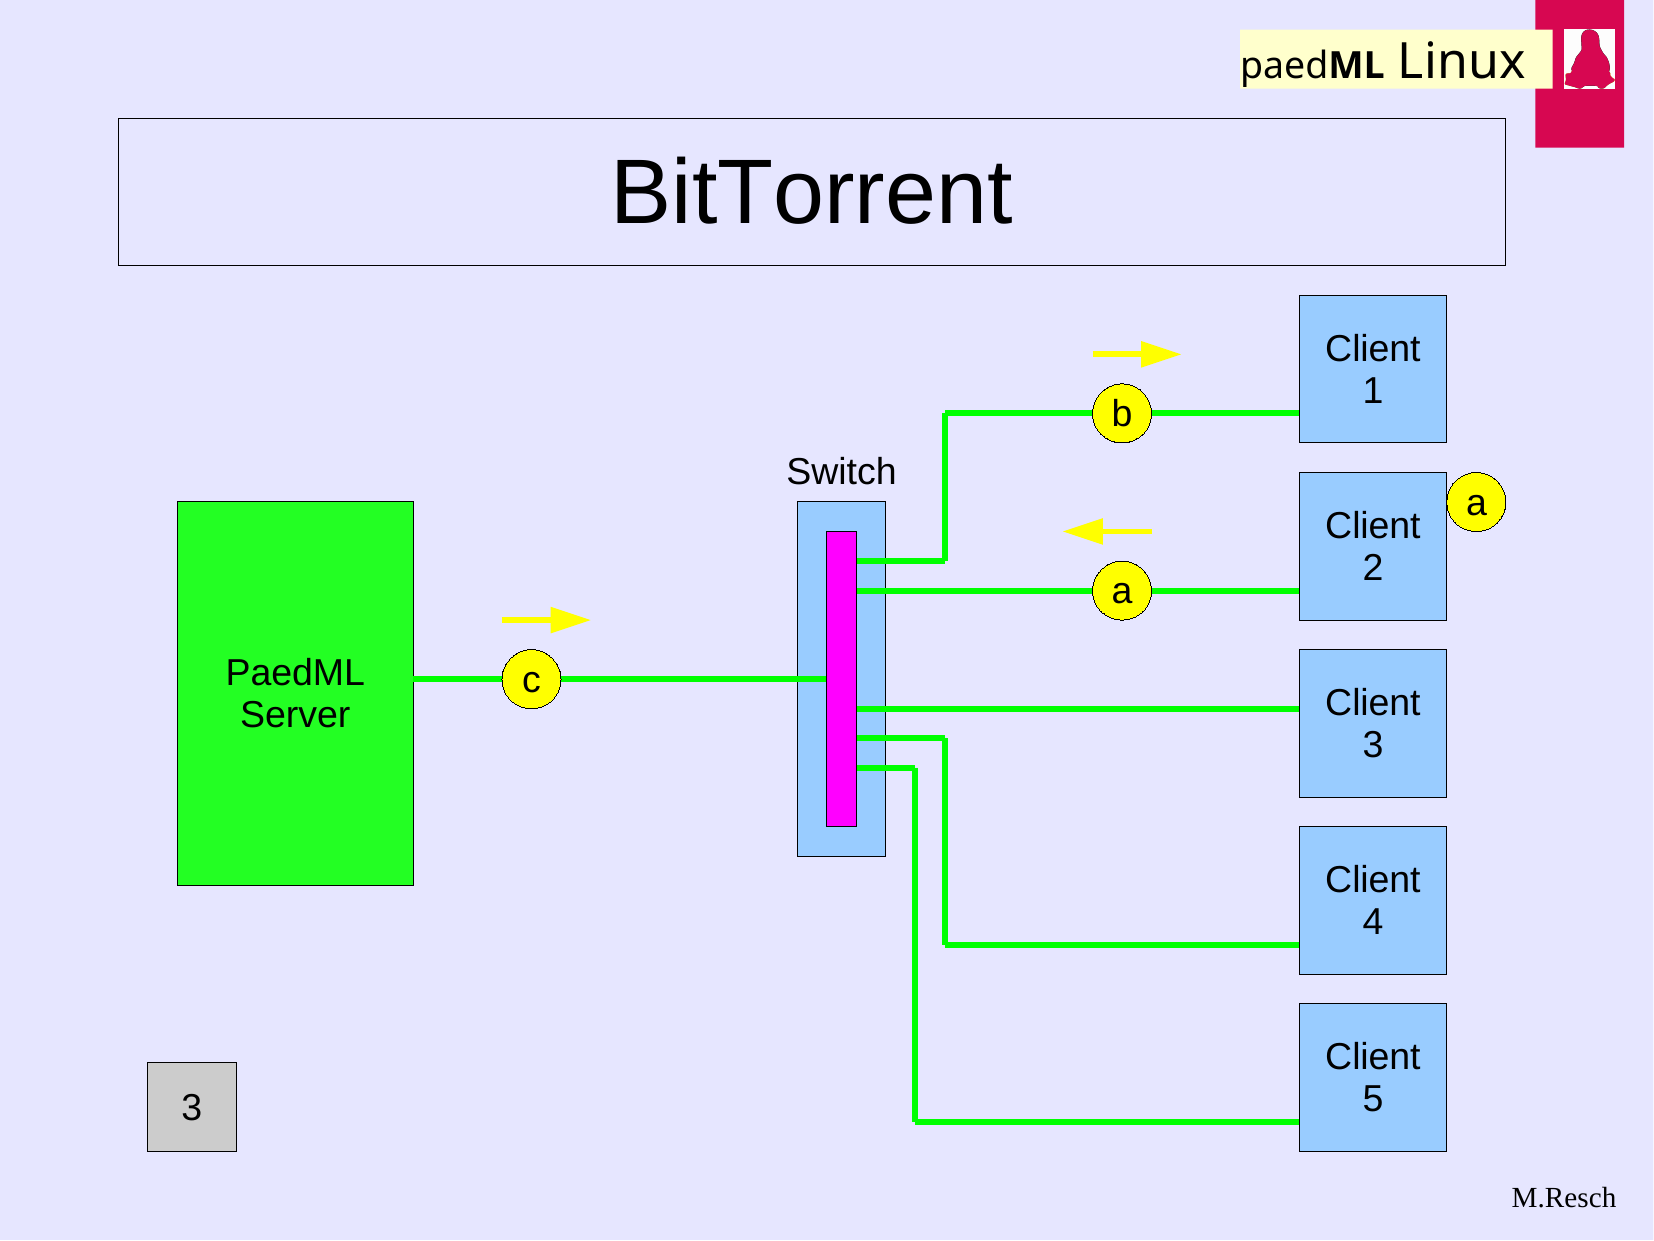

# BitTorrent
Client
1
b
Switch
Client
2
a
PaedML
Server
a
c
Client
3
Client
4
Client
5
3
M.Resch